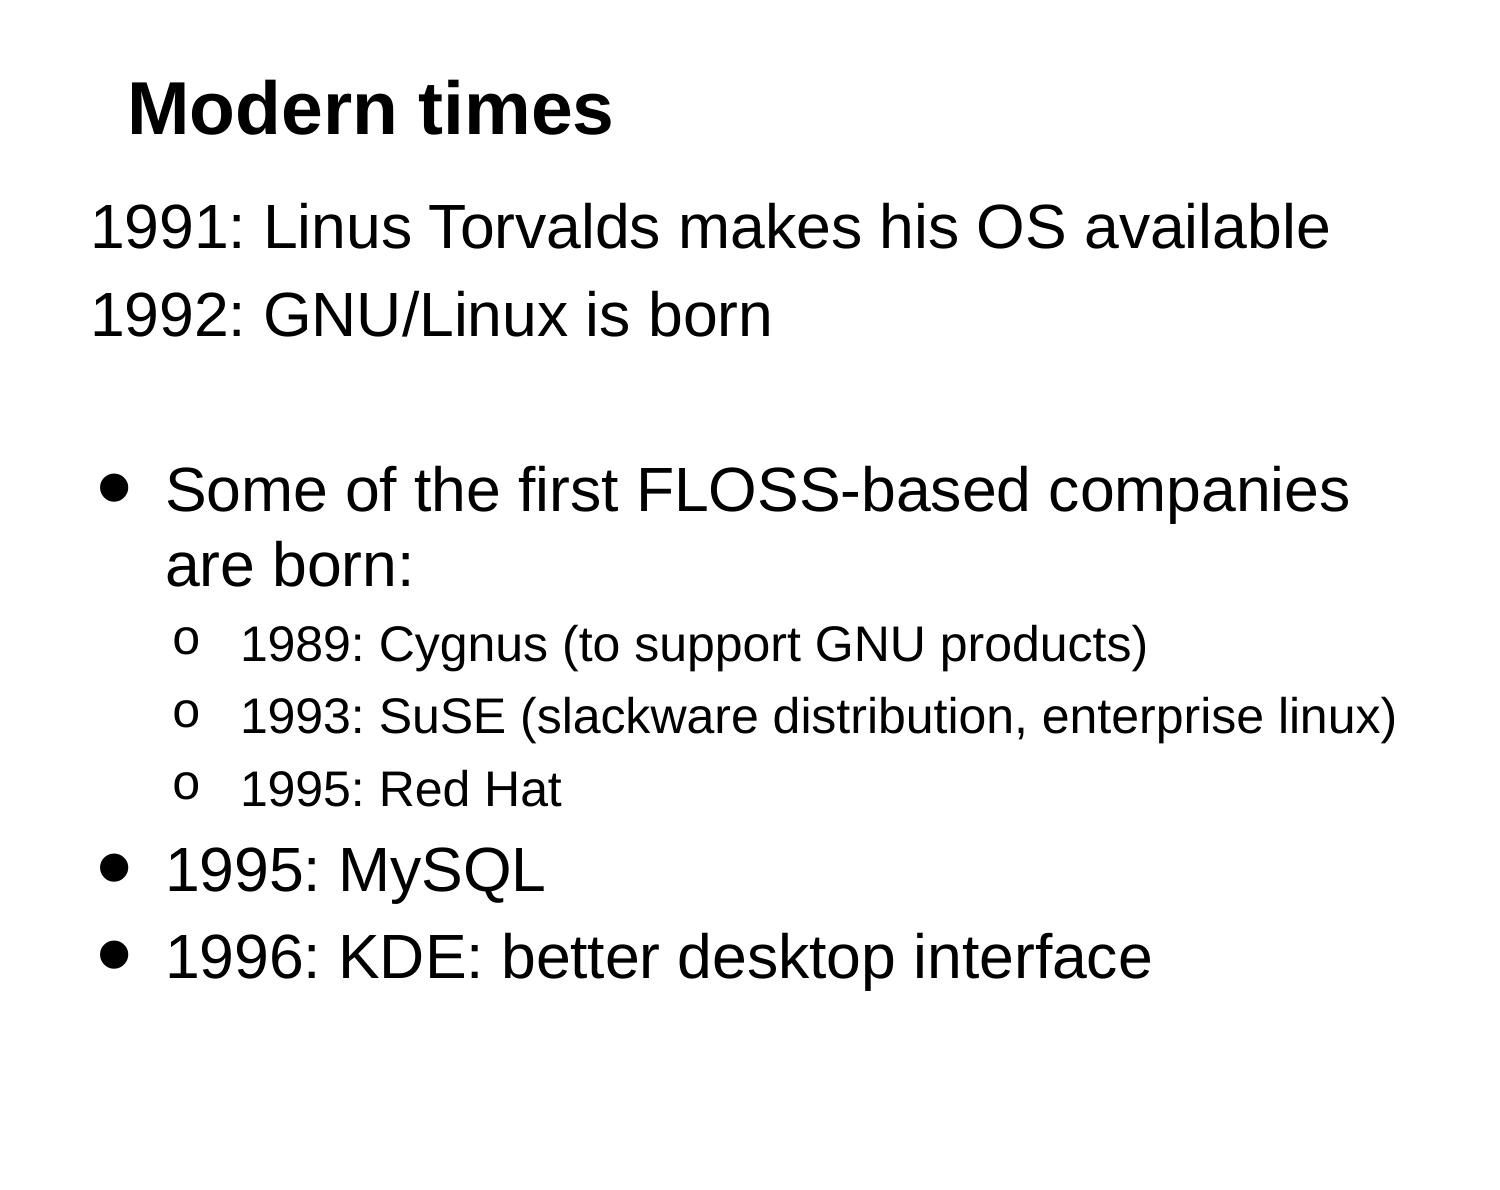

# Modern times
1991: Linus Torvalds makes his OS available
1992: GNU/Linux is born
Some of the first FLOSS-based companies are born:
1989: Cygnus (to support GNU products)
1993: SuSE (slackware distribution, enterprise linux)
1995: Red Hat
1995: MySQL
1996: KDE: better desktop interface